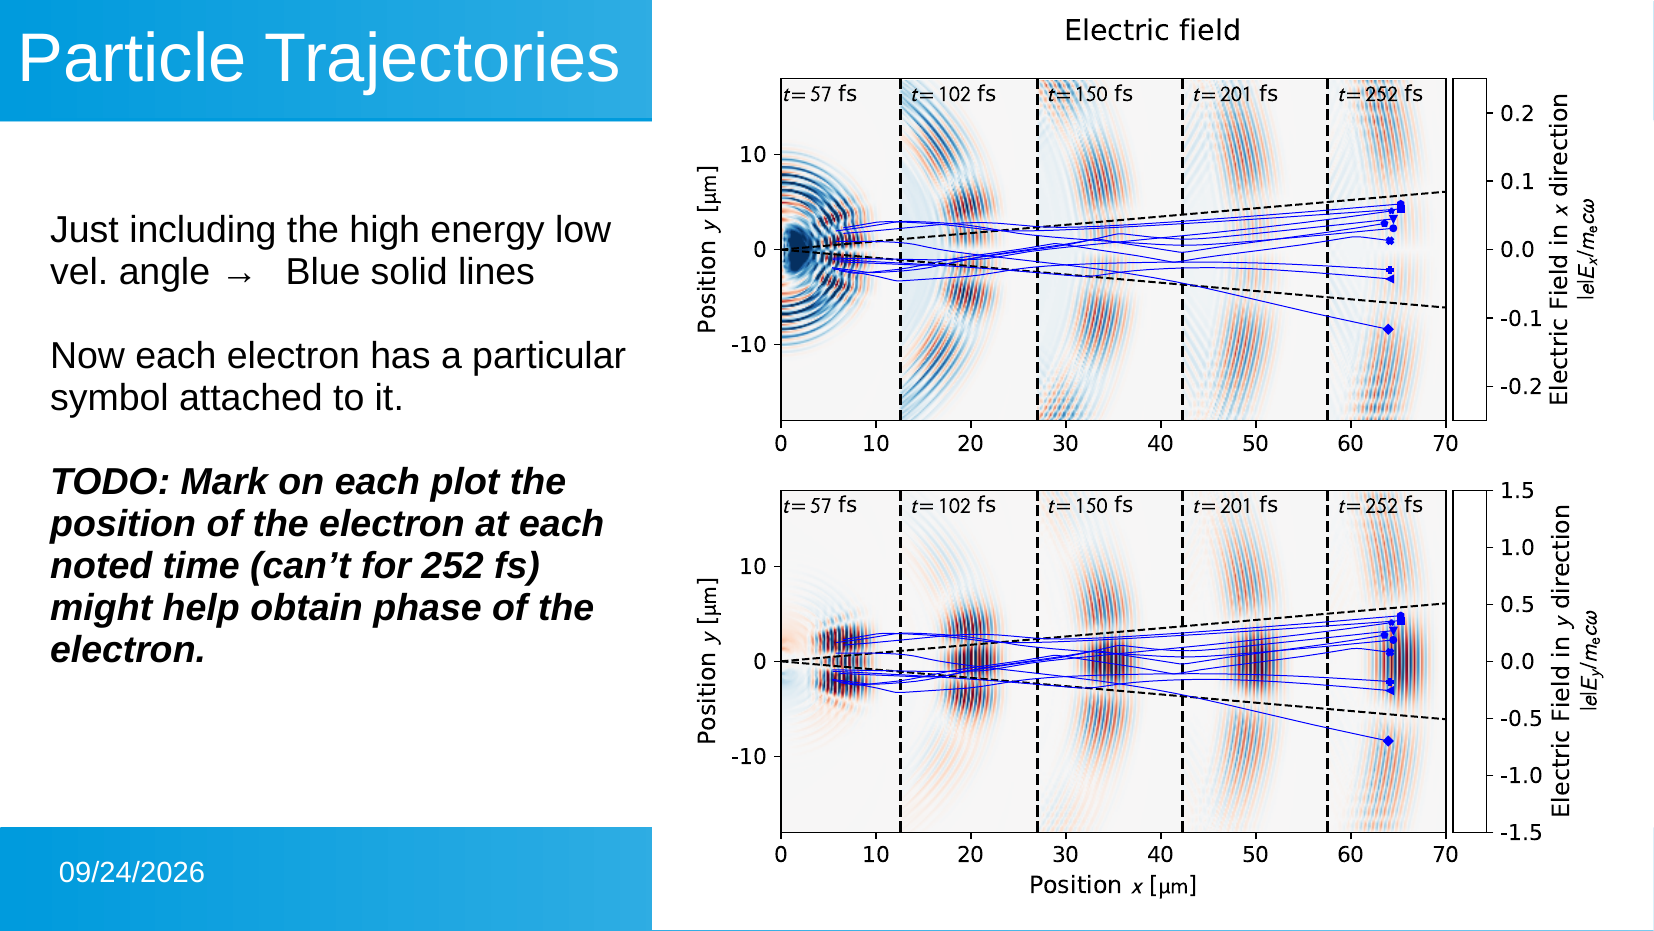

# Particle Trajectories
Just including the high energy low vel. angle →	 Blue solid lines
Now each electron has a particular symbol attached to it.
TODO: Mark on each plot the position of the electron at each noted time (can’t for 252 fs) might help obtain phase of the electron.
9